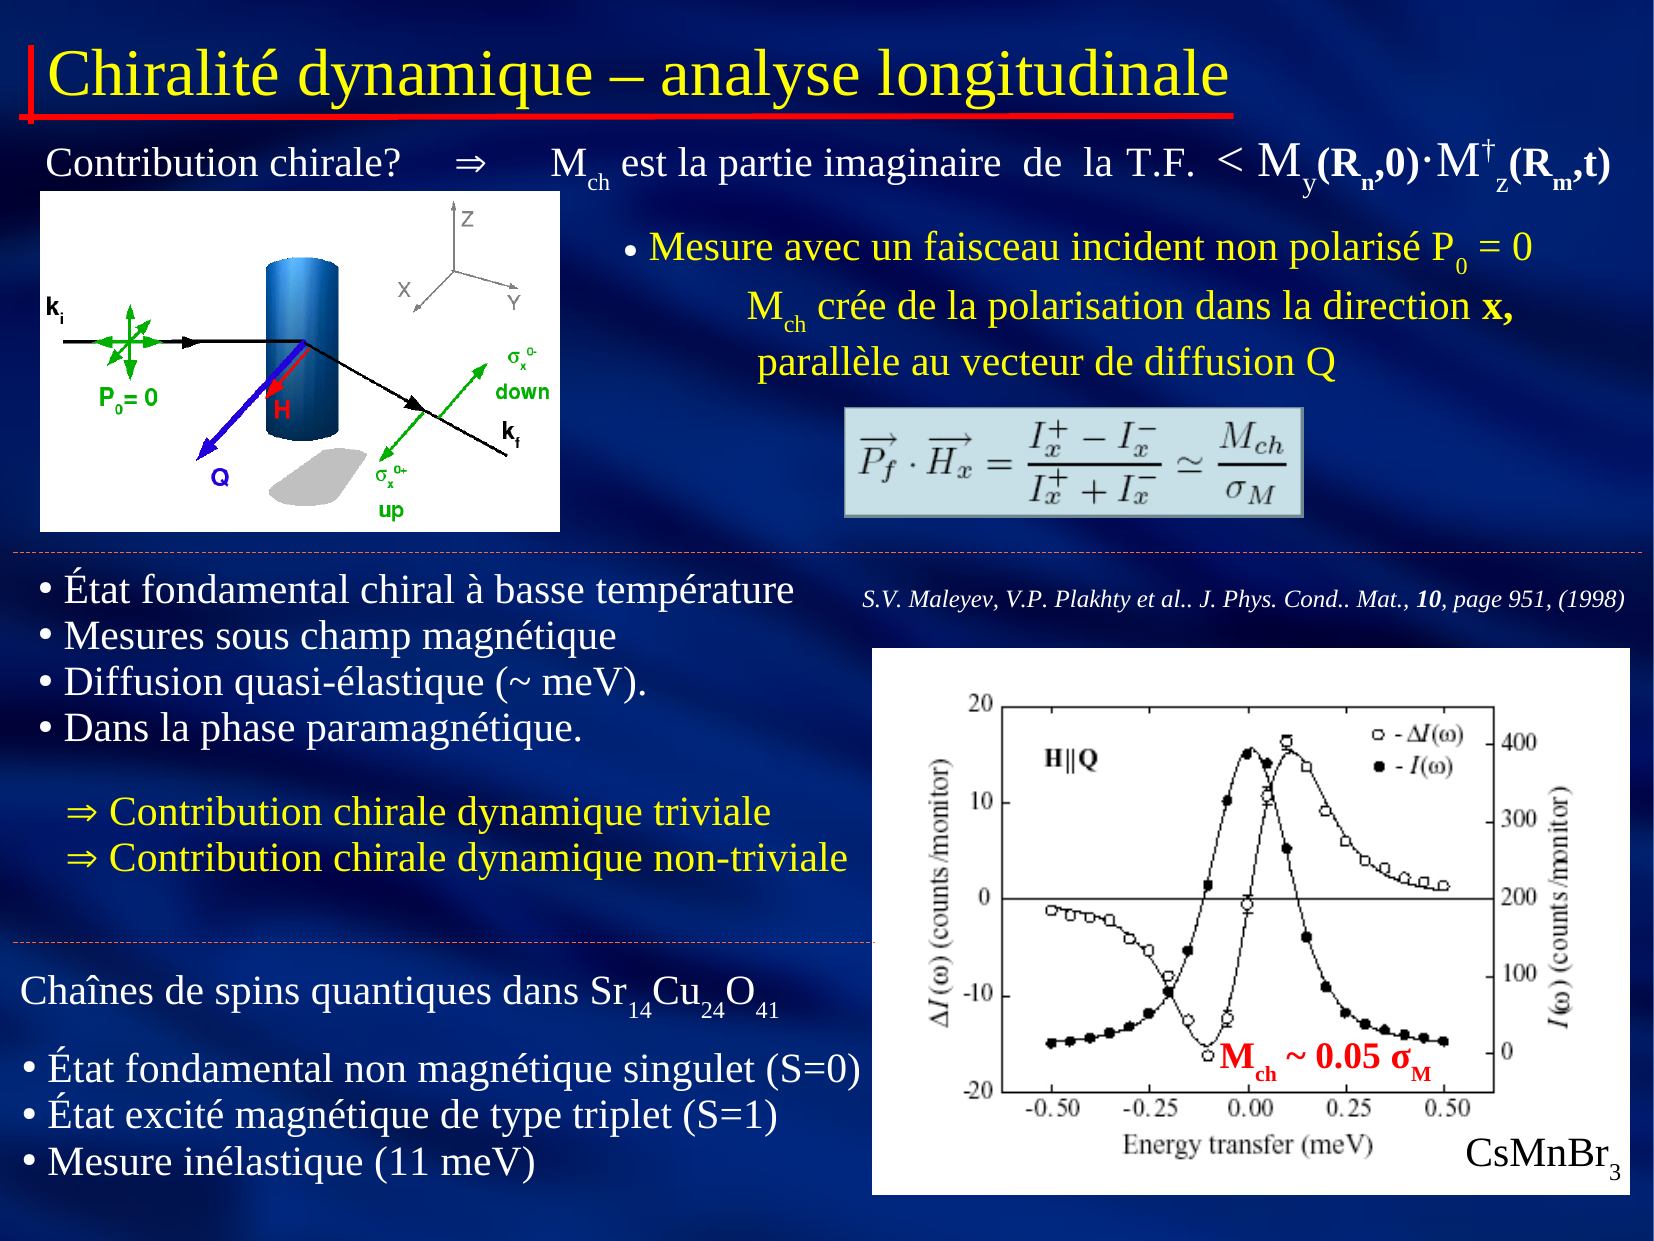

Chiralité dynamique – analyse longitudinale
Contribution chirale?  Mch est la partie imaginaire de la T.F. < My(Rn,0)·M†z(Rm,t) >
 Mesure avec un faisceau incident non polarisé P0 = 0
Mch crée de la polarisation dans la direction x,
 parallèle au vecteur de diffusion Q
 État fondamental chiral à basse température
 Mesures sous champ magnétique
 Diffusion quasi-élastique (~ meV).
 Dans la phase paramagnétique.
S.V. Maleyev, V.P. Plakhty et al.. J. Phys. Cond.. Mat., 10, page 951, (1998)
 Contribution chirale dynamique triviale
 Contribution chirale dynamique non-triviale
Mch ~ 0.05 σM
CsMnBr3
Chaînes de spins quantiques dans Sr14Cu24O41
 État fondamental non magnétique singulet (S=0)
 État excité magnétique de type triplet (S=1)
 Mesure inélastique (11 meV)